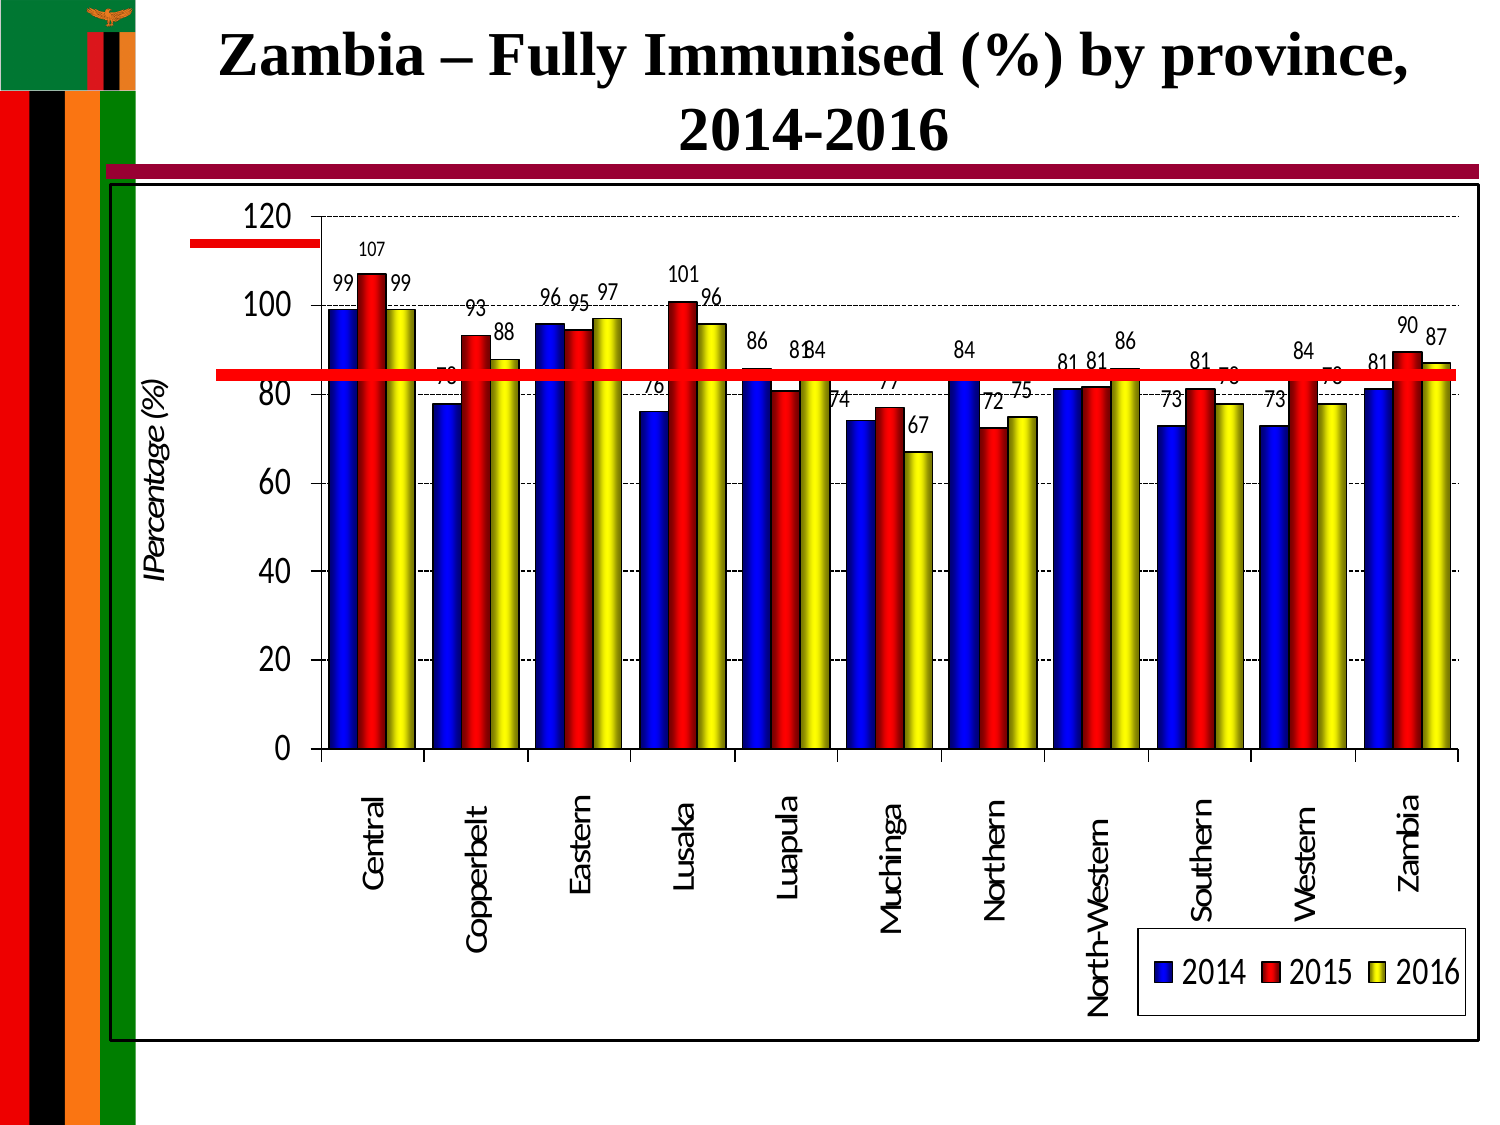

Zambia – Fully Immunised (%) by province, 2014-2016